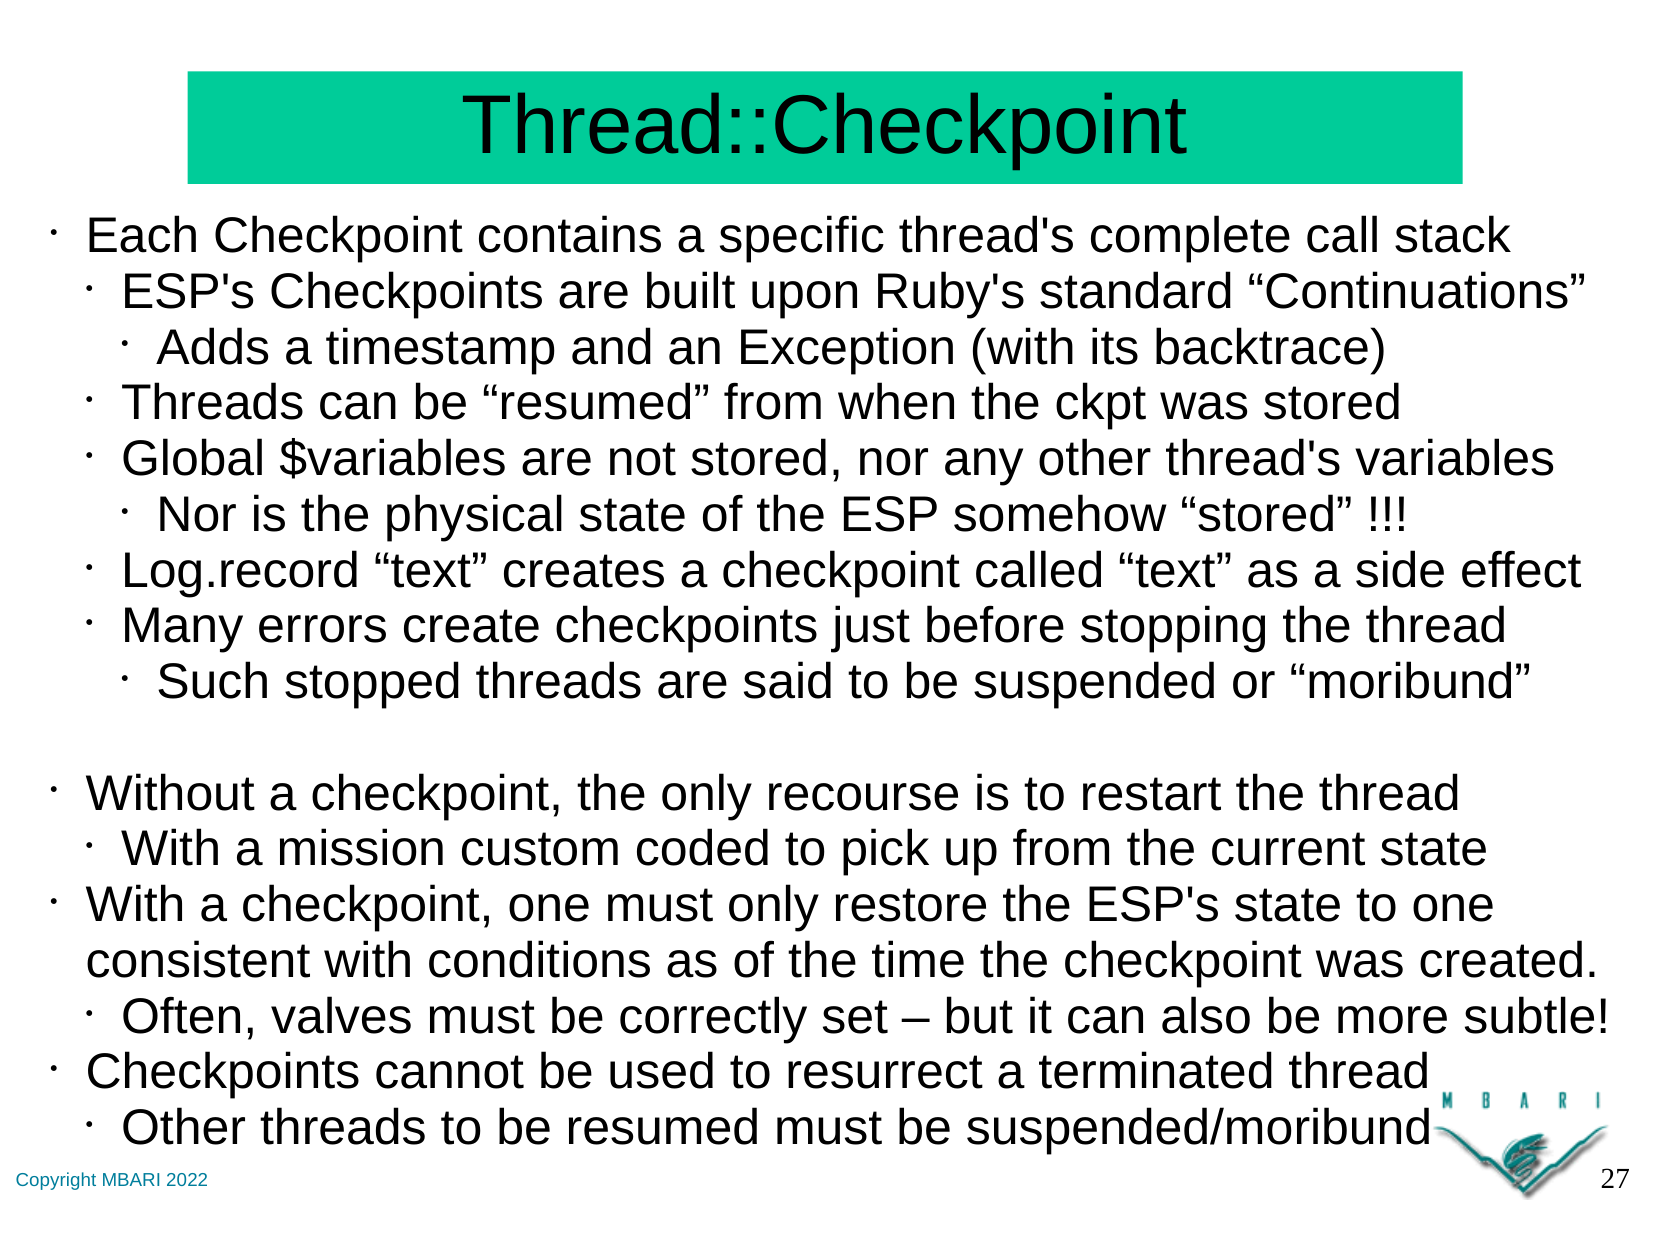

Thread::Checkpoint
Each Checkpoint contains a specific thread's complete call stack
ESP's Checkpoints are built upon Ruby's standard “Continuations”
Adds a timestamp and an Exception (with its backtrace)
Threads can be “resumed” from when the ckpt was stored
Global $variables are not stored, nor any other thread's variables
Nor is the physical state of the ESP somehow “stored” !!!
Log.record “text” creates a checkpoint called “text” as a side effect
Many errors create checkpoints just before stopping the thread
Such stopped threads are said to be suspended or “moribund”
Without a checkpoint, the only recourse is to restart the thread
With a mission custom coded to pick up from the current state
With a checkpoint, one must only restore the ESP's state to one
consistent with conditions as of the time the checkpoint was created.
Often, valves must be correctly set – but it can also be more subtle!
Checkpoints cannot be used to resurrect a terminated thread
Other threads to be resumed must be suspended/moribund